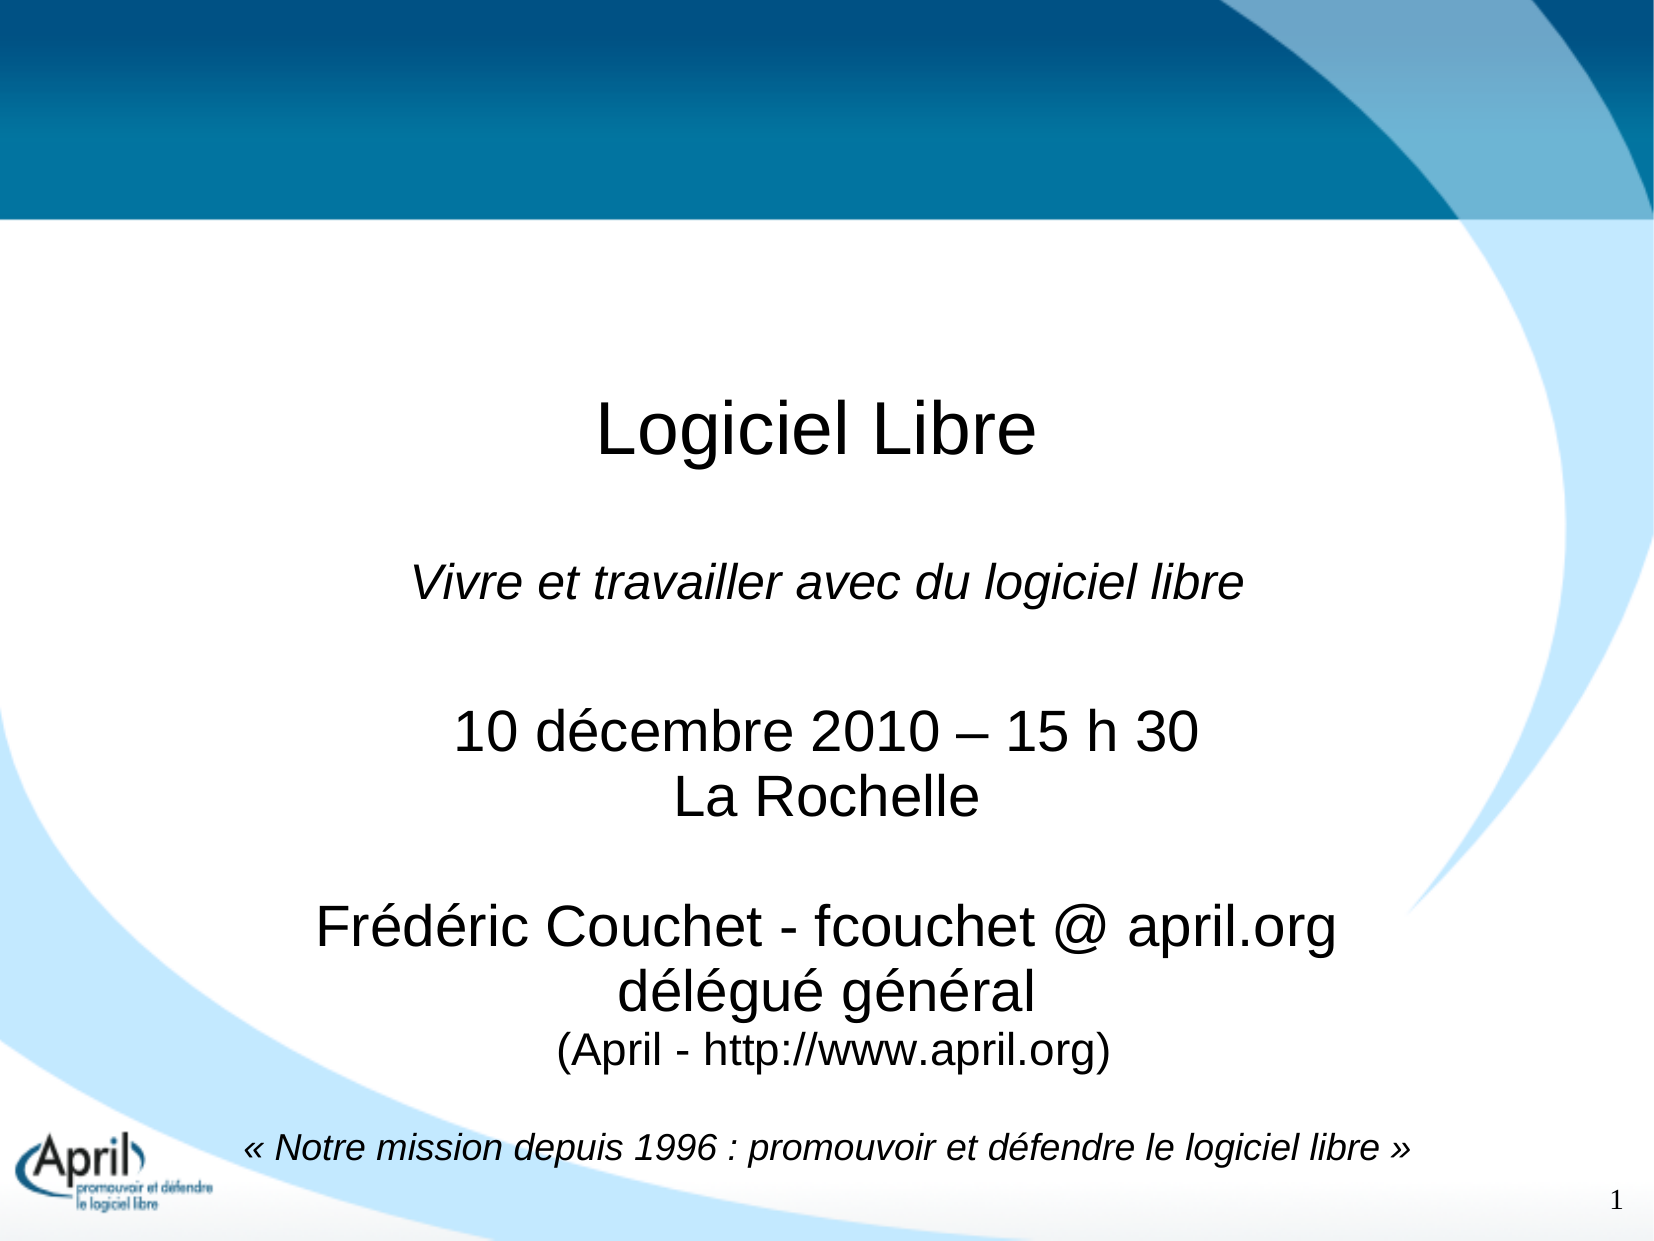

# Logiciel Libre
Vivre et travailler avec du logiciel libre
10 décembre 2010 – 15 h 30
La Rochelle
Frédéric Couchet - fcouchet @ april.org
délégué général
 (April - http://www.april.org)
« Notre mission depuis 1996 : promouvoir et défendre le logiciel libre »
1